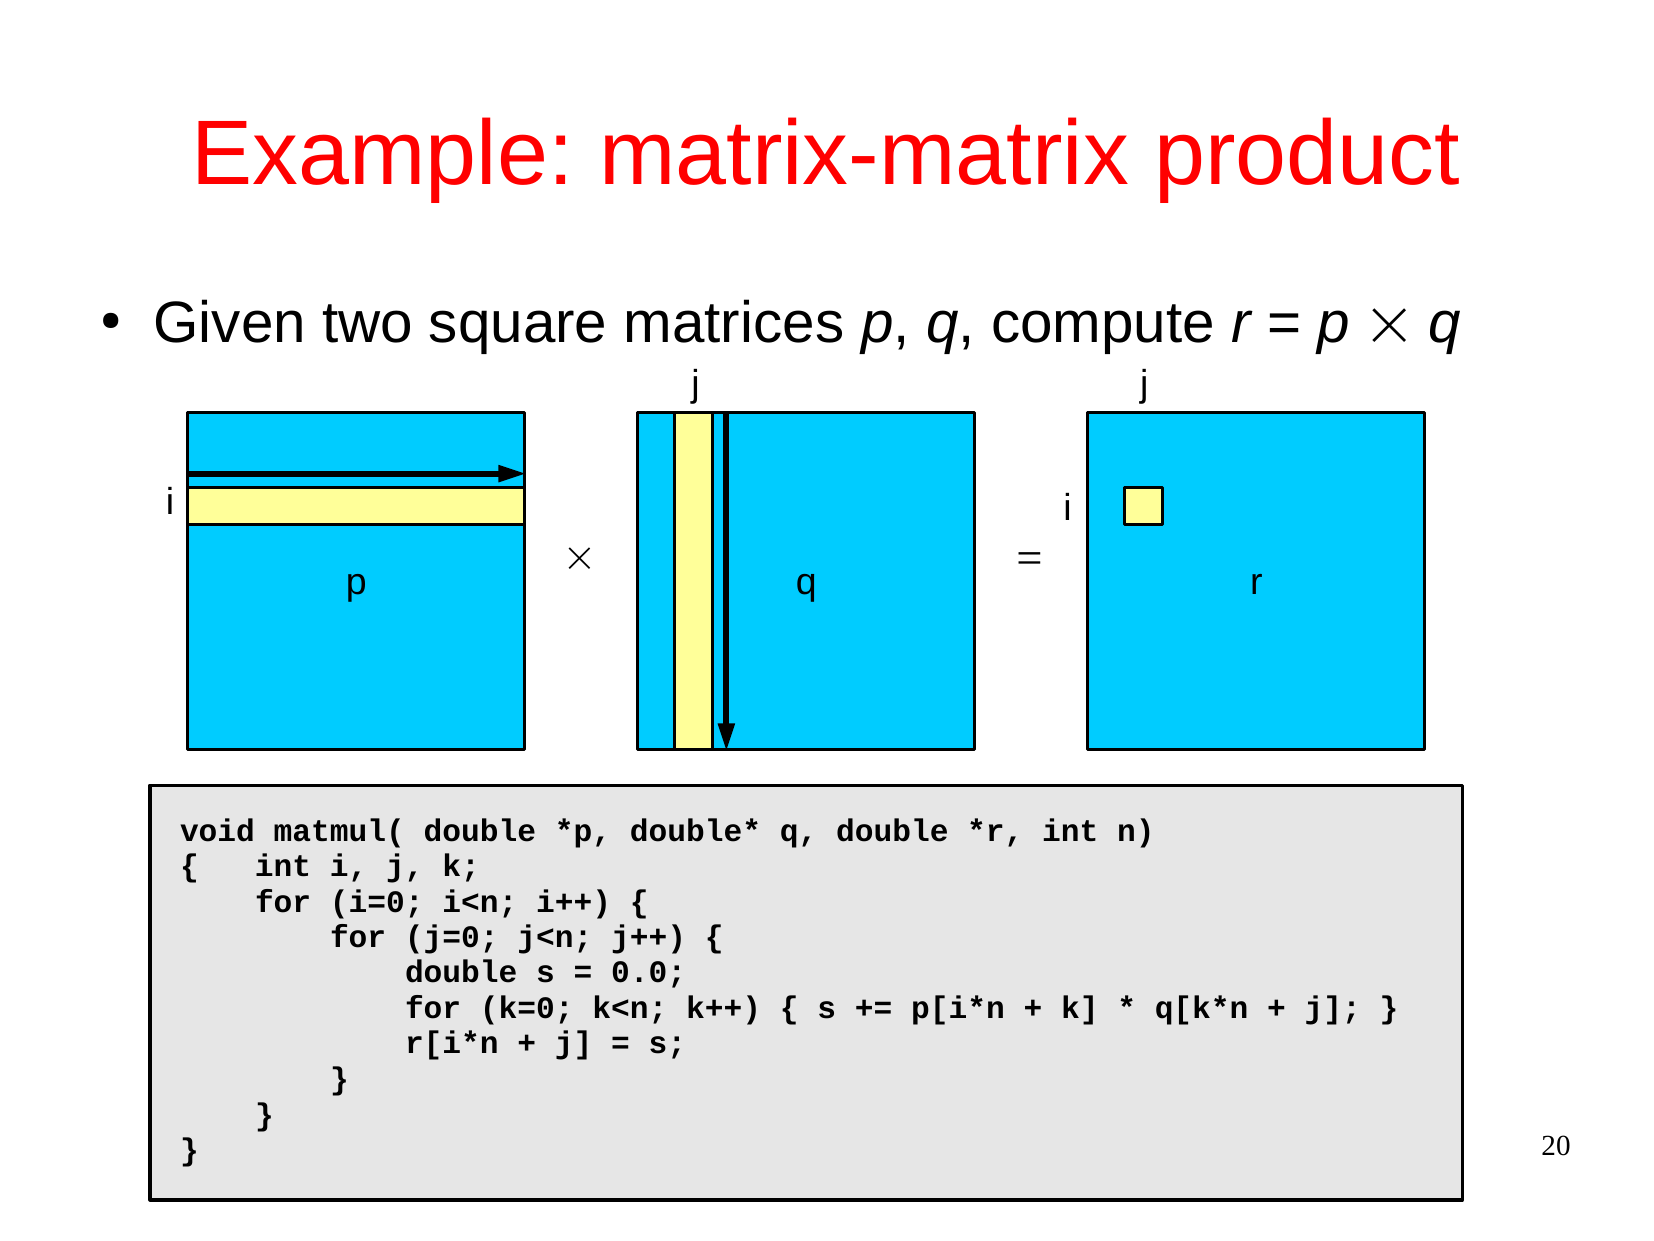

# Example: matrix-matrix product
Given two square matrices p, q, compute r = p ´ q
j
j
p
q
r
i
i
´
=
void matmul( double *p, double* q, double *r, int n)
{ int i, j, k;
 for (i=0; i<n; i++) {
 for (j=0; j<n; j++) {
 double s = 0.0;
 for (k=0; k<n; k++) { s += p[i*n + k] * q[k*n + j]; }
			r[i*n + j] = s;
 }
 }
}
Parallel Architectures
20